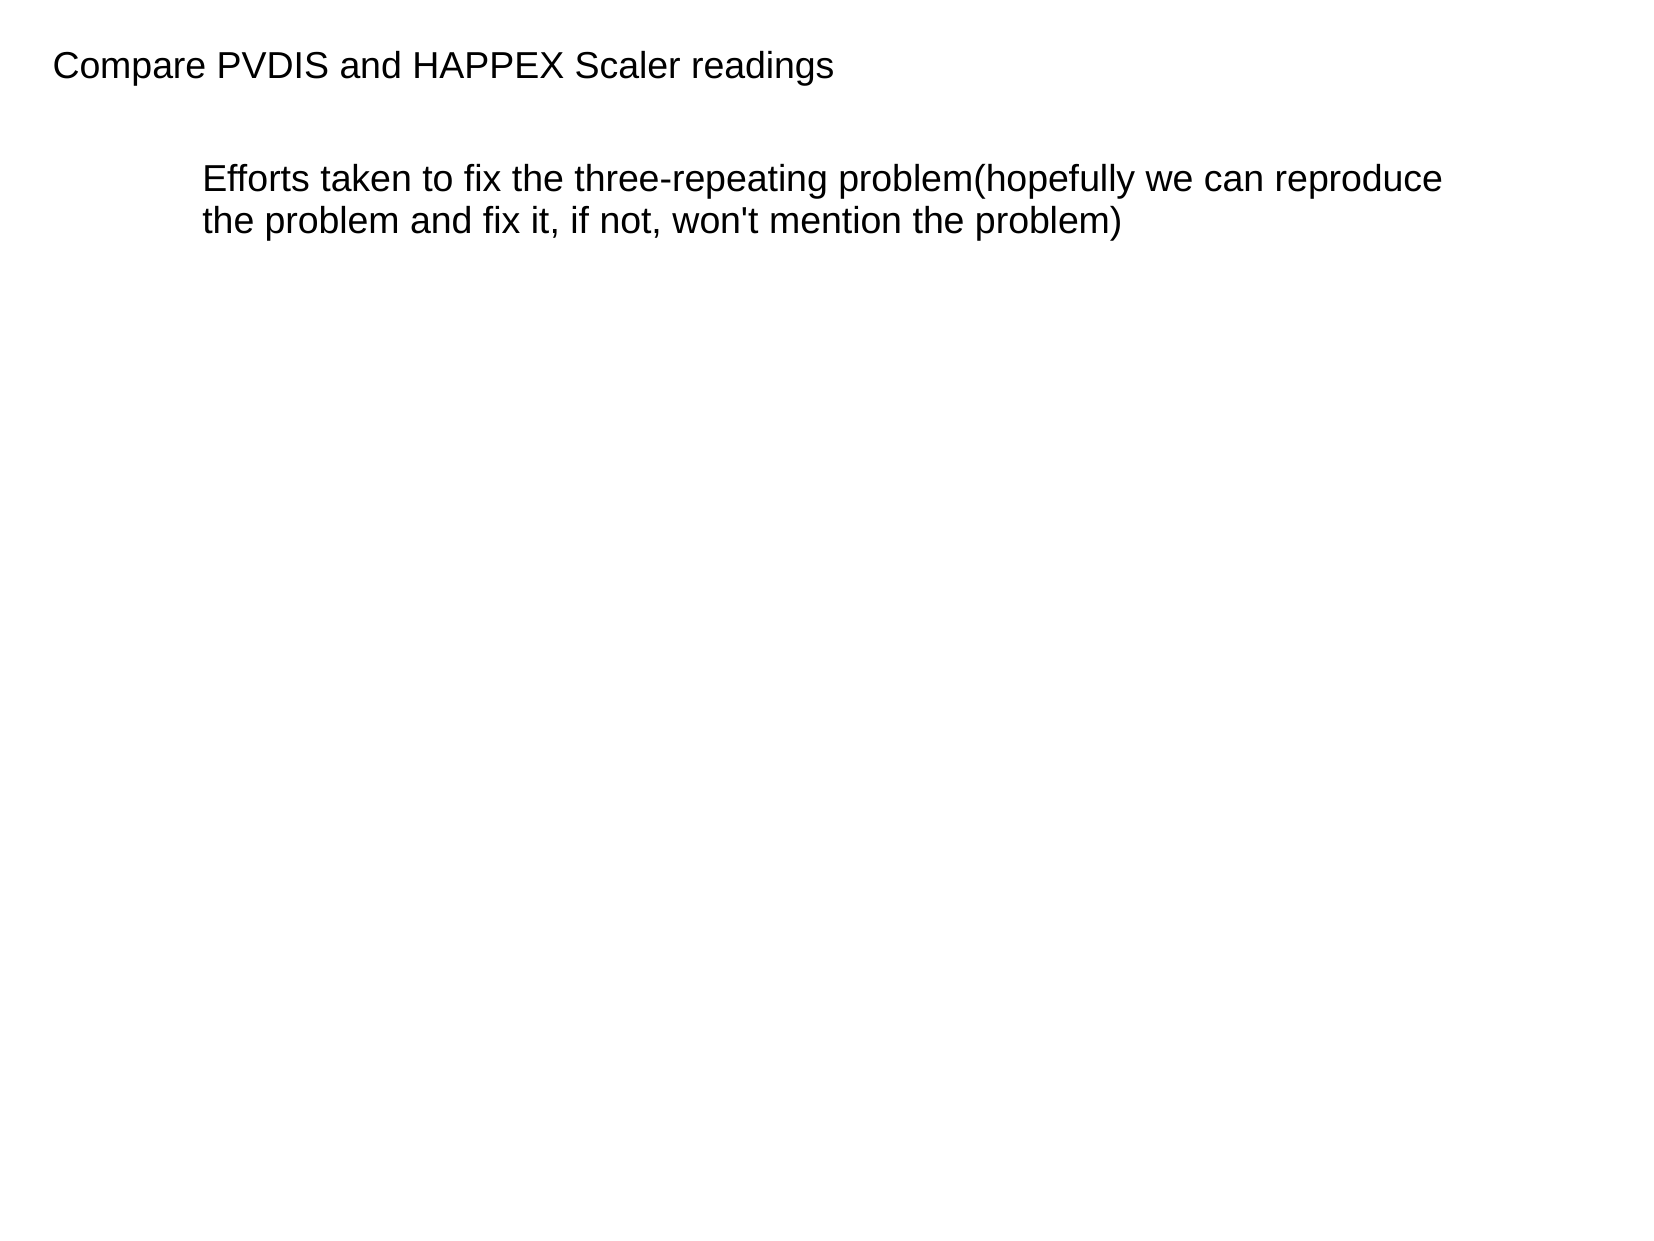

Compare PVDIS and HAPPEX Scaler readings
Efforts taken to fix the three-repeating problem(hopefully we can reproduce the problem and fix it, if not, won't mention the problem)